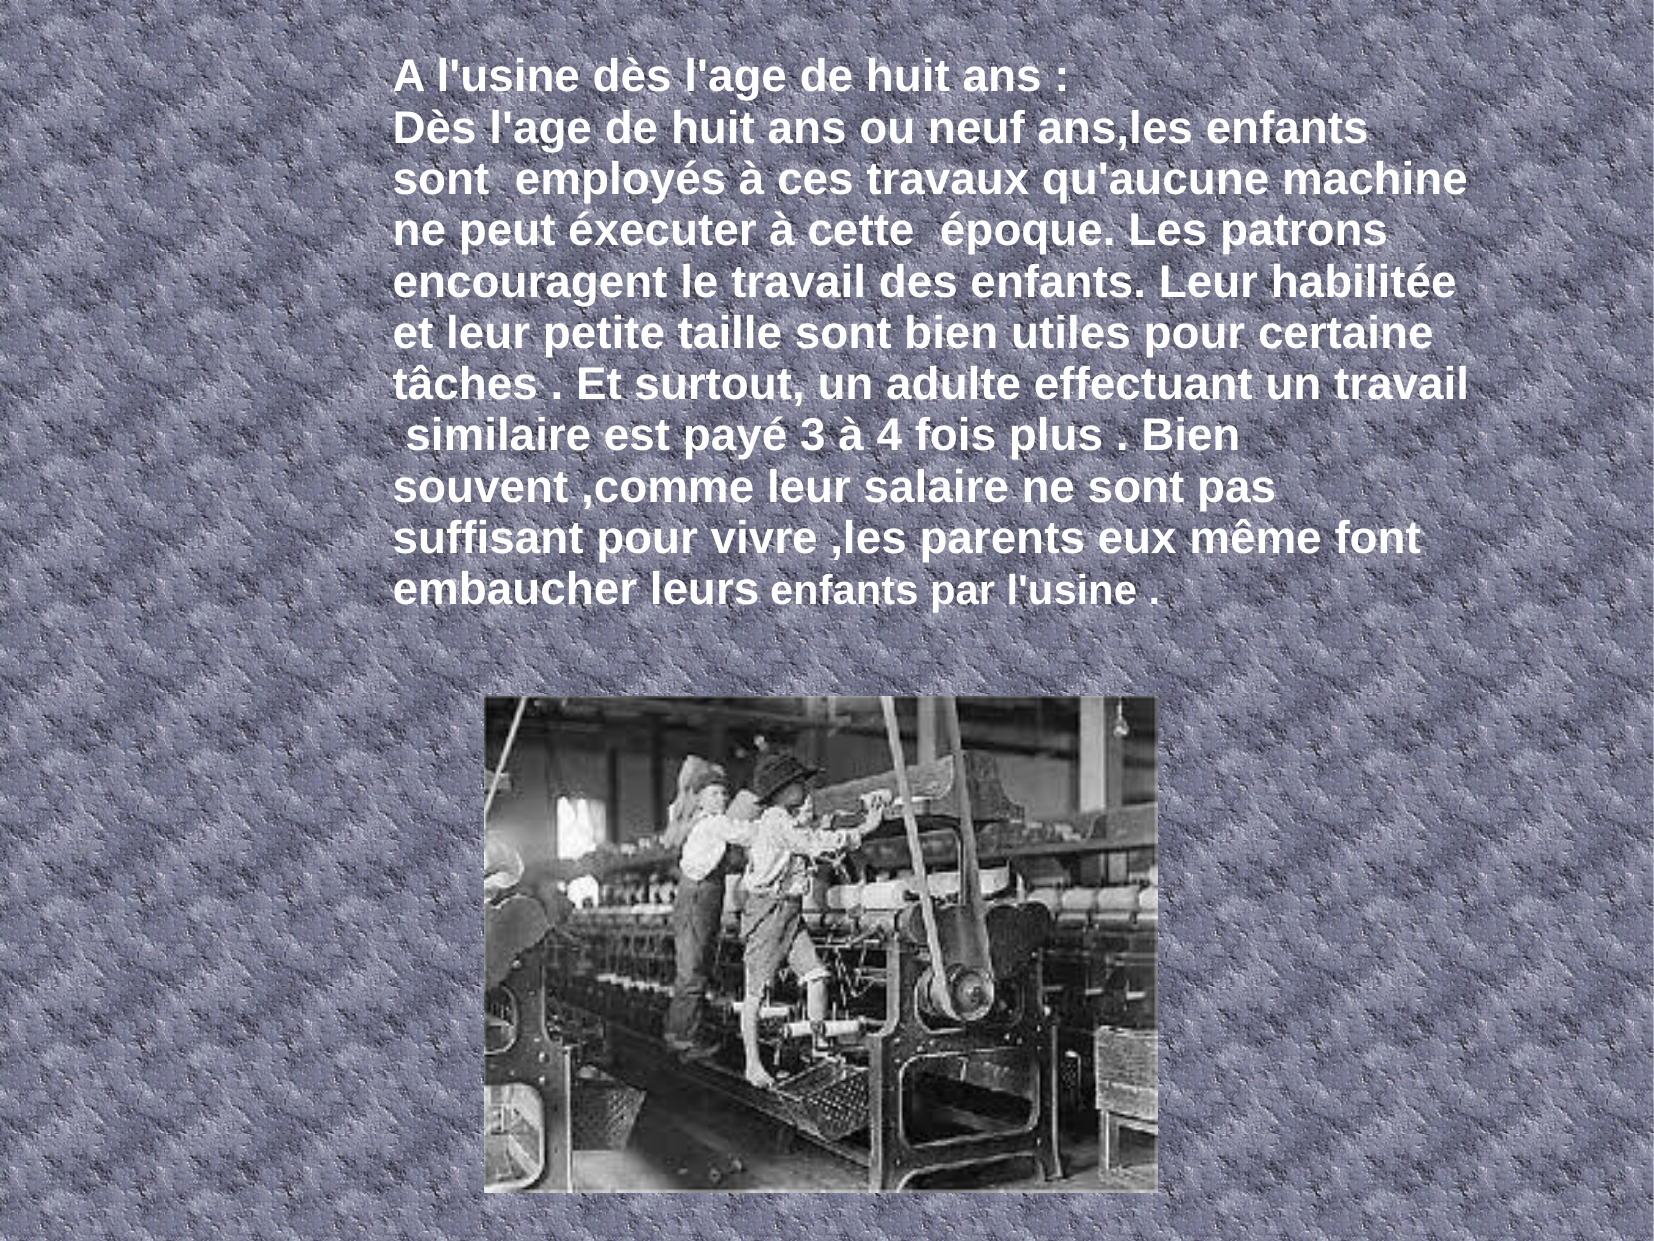

A l'usine dès l'age de huit ans :
Dès l'age de huit ans ou neuf ans,les enfants sont employés à ces travaux qu'aucune machine ne peut éxecuter à cette époque. Les patrons encouragent le travail des enfants. Leur habilitée et leur petite taille sont bien utiles pour certaine tâches . Et surtout, un adulte effectuant un travail similaire est payé 3 à 4 fois plus . Bien souvent ,comme leur salaire ne sont pas suffisant pour vivre ,les parents eux même font embaucher leurs enfants par l'usine .